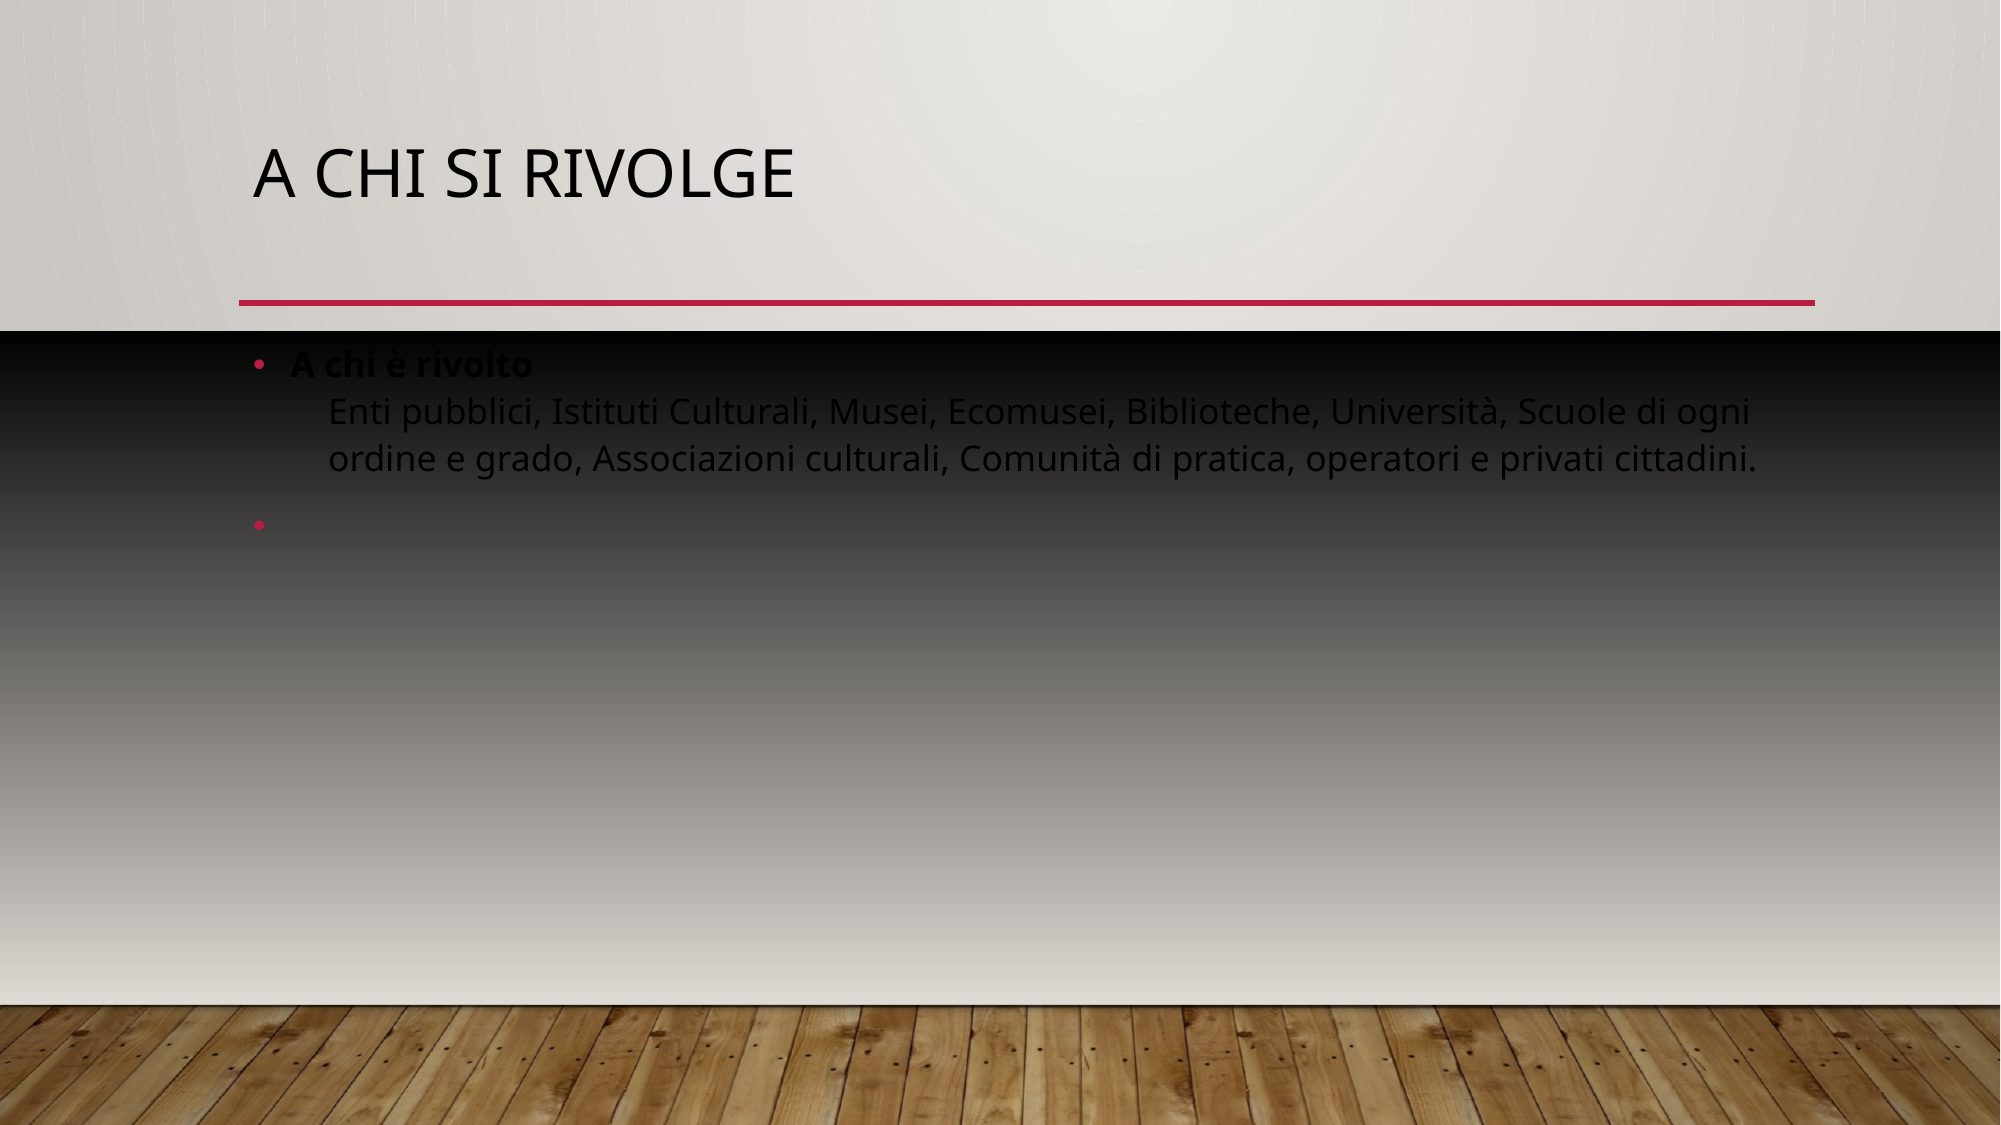

# A chi si rivolge
A chi è rivolto
Enti pubblici, Istituti Culturali, Musei, Ecomusei, Biblioteche, Università, Scuole di ogni ordine e grado, Associazioni culturali, Comunità di pratica, operatori e privati cittadini.